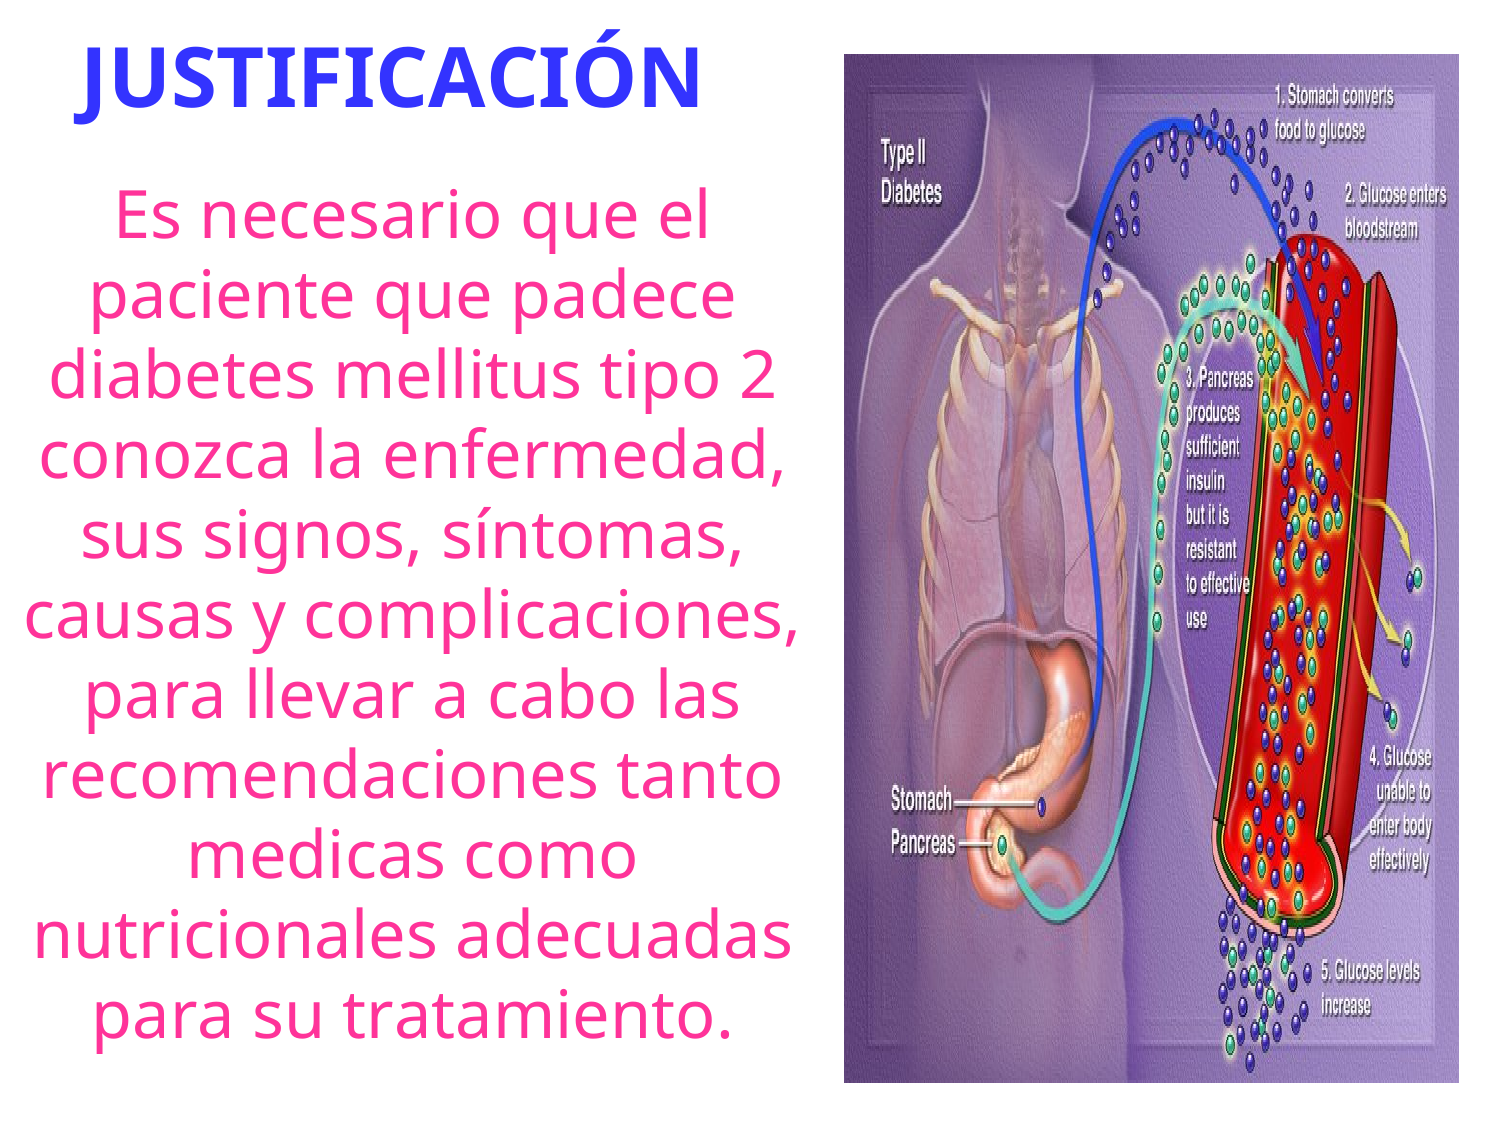

JUSTIFICACIÓN
# Es necesario que el paciente que padece diabetes mellitus tipo 2 conozca la enfermedad, sus signos, síntomas, causas y complicaciones, para llevar a cabo las recomendaciones tanto medicas como nutricionales adecuadas para su tratamiento.